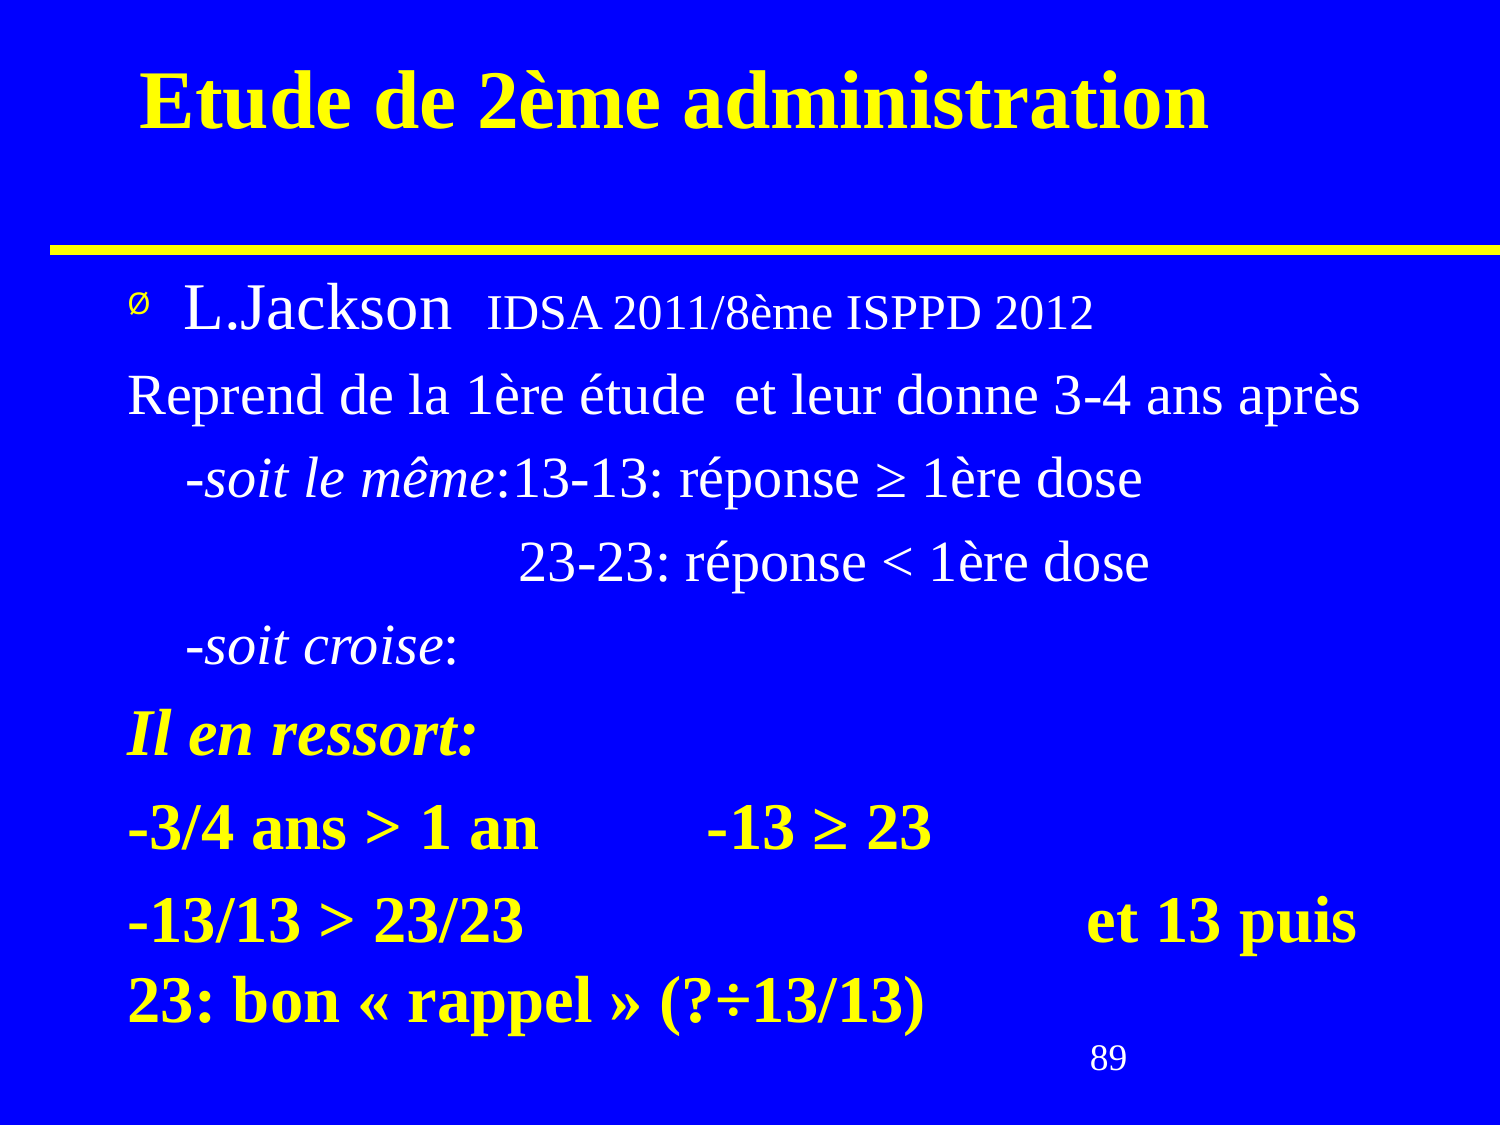

# Etude de 2ème administration
L.Jackson IDSA 2011/8ème ISPPD 2012
Reprend de la 1ère étude et leur donne 3-4 ans après
 -soit le même:13-13: réponse ≥ 1ère dose
 23-23: réponse < 1ère dose
 -soit croise:
Il en ressort:
-3/4 ans > 1 an -13 ≥ 23
-13/13 > 23/23 				et 13 puis 23: bon « rappel » (?÷13/13)